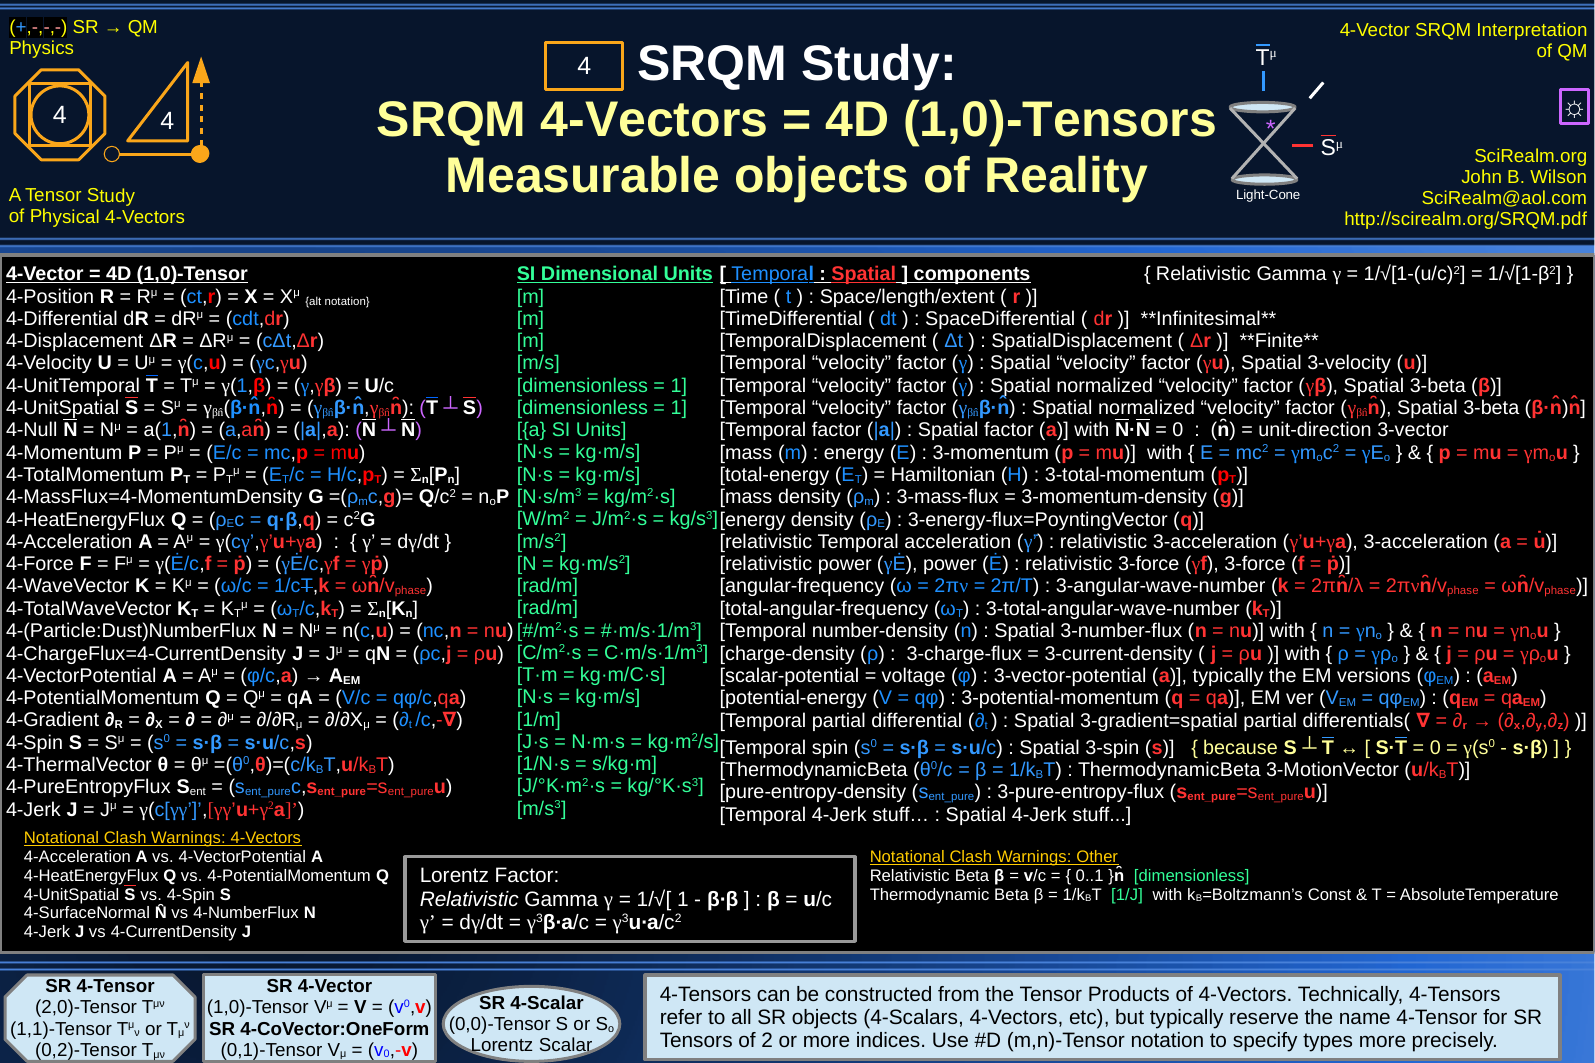

# SRQM Study: SRQM 4-Vectors = 4D (1,0)-Tensors Measurable objects of Reality
(+,-,-,-) SR → QM
Physics
A Tensor Study
of Physical 4-Vectors
4-Vector SRQM Interpretation
of QM
SciRealm.org
John B. Wilson
SciRealm@aol.com
http://scirealm.org/SRQM.pdf
 Tμ
 Sμ
Light-Cone
*
4
4
4
☼
4-Vector = 4D (1,0)-Tensor
4-Position R = Rμ = (ct,r) = X = Xμ {alt notation}
4-Differential dR = dRμ = (cdt,dr)
4-Displacement ΔR = ΔRμ = (cΔt,Δr)
4-Velocity U = Uμ = γ(c,u) = (γc,γu)
4-UnitTemporal T = Tμ = γ(1,β) = (γ,γβ) = U/c
4-UnitSpatial S = Sμ = γβn̂(β·n̂,n̑) = (γβn̂β·n̂,γβn̂n̑): (T ┴ S)
4-Null N = Nμ = a(1,n̑) = (a,an̑) = (|a|,a): (N ┴ N)
4-Momentum P = Pμ = (E/c = mc,p = mu)
4-TotalMomentum PT = PTμ = (ET/c = H/c,pT) = Σn[Pn]
4-MassFlux=4-MomentumDensity G =(ρmc,g)= Q/c2 = noP
4-HeatEnergyFlux Q = (ρEc = q·β,q) = c2G
4-Acceleration A = Aμ = γ(cγ’,γ’u+γa) : { γ’ = dγ/dt }
4-Force F = Fμ = γ(Ė/c,f = ṗ) = (γĖ/c,γf = γṗ)
4-WaveVector K = Kμ = (ω/c = 1/cT,k = ωn̑/vphase)
4-TotalWaveVector KT = KTμ = (ωT/c,kT) = Σn[Kn]
4-(Particle:Dust)NumberFlux N = Nμ = n(c,u) = (nc,n = nu)
4-ChargeFlux=4-CurrentDensity J = Jμ = qN = (ρc,j = ρu)
4-VectorPotential A = Aμ = (φ/c,a) → AEM
4-PotentialMomentum Q = Qμ = qA = (V/c = qφ/c,qa)
4-Gradient ∂R = ∂X = ∂ = ∂μ = ∂/∂Rμ = ∂/∂Xμ = (∂t /c,-∇)
4-Spin S = Sμ = (s0 = s·β = s·u/c,s)
4-ThermalVector θ = θμ =(θ0,θ)=(c/kBT,u/kBT)
4-PureEntropyFlux Sent = (sent_purec,sent_pure=sent_pureu)
4-Jerk J = Jμ = γ(c[γγ’]’,[γγ’u+γ2a]’)
SI Dimensional Units
[m]
[m]
[m]
[m/s]
[dimensionless = 1]
[dimensionless = 1]
[{a} SI Units]
[N·s = kg·m/s]
[N·s = kg·m/s]
[N·s/m3 = kg/m2·s]
[W/m2 = J/m2·s = kg/s3]
[m/s2]
[N = kg·m/s2]
[rad/m]
[rad/m]
[#/m2·s = #·m/s·1/m3]
[C/m2·s = C·m/s·1/m3]
[T·m = kg·m/C·s]
[N·s = kg·m/s]
[1/m]
[J·s = N·m·s = kg·m2/s]
[1/N·s = s/kg·m]
[J/°K·m2·s = kg/°K·s3]
[m/s3]
[ Temporal : Spatial ] components	 { Relativistic Gamma γ = 1/√[1-(u/c)2] = 1/√[1-β2] }
[Time ( t ) : Space/length/extent ( r )]
[TimeDifferential ( dt ) : SpaceDifferential ( dr )] **Infinitesimal**
[TemporalDisplacement ( Δt ) : SpatialDisplacement ( Δr )] **Finite**
[Temporal “velocity” factor (γ) : Spatial “velocity” factor (γu), Spatial 3-velocity (u)]
[Temporal “velocity” factor (γ) : Spatial normalized “velocity” factor (γβ), Spatial 3-beta (β)]
[Temporal “velocity” factor (γβn̂β·n̂) : Spatial normalized “velocity” factor (γβn̂n̑), Spatial 3-beta (β·n̂)n̂]
[Temporal factor (|a|) : Spatial factor (a)] with N·N = 0 : (n̑) = unit-direction 3-vector
[mass (m) : energy (E) : 3-momentum (p = mu)] with { E = mc2 = γmoc2 = γEo } & { p = mu = γmou }
[total-energy (ET) = Hamiltonian (H) : 3-total-momentum (pT)]
[mass density (ρm) : 3-mass-flux = 3-momentum-density (g)]
[energy density (ρE) : 3-energy-flux=PoyntingVector (q)]
[relativistic Temporal acceleration (γ’̇) : relativistic 3-acceleration (γ’u+γa), 3-acceleration (a = u̇)]
[relativistic power (γĖ), power (Ė) : relativistic 3-force (γf), 3-force (f = ṗ)]
[angular-frequency (ω = 2πν = 2π/T) : 3-angular-wave-number (k = 2πn̑/λ = 2πνn̑/vphase = ωn̑/vphase)]
[total-angular-frequency (ωT) : 3-total-angular-wave-number (kT)]
[Temporal number-density (n) : Spatial 3-number-flux (n = nu)] with { n = γno } & { n = nu = γnou }
[charge-density (ρ) : 3-charge-flux = 3-current-density ( j = ρu )] with { ρ = γρo } & { j = ρu = γρou }
[scalar-potential = voltage (φ) : 3-vector-potential (a)], typically the EM versions (φEM) : (aEM)
[potential-energy (V = qφ) : 3-potential-momentum (q = qa)], EM ver (VEM = qφEM) : (qEM = qaEM)
[Temporal partial differential (∂t ) : Spatial 3-gradient=spatial partial differentials( ∇ = ∂r → (∂x,∂y,∂z) )]
[Temporal spin (s0 = s·β = s·u/c) : Spatial 3-spin (s)] { because S ┴ T ↔ [ S·T = 0 = γ(s0 - s·β) ] }
[ThermodynamicBeta (θ0/c = β = 1/kBT) : ThermodynamicBeta 3-MotionVector (u/kBT)]
[pure-entropy-density (sent_pure) : 3-pure-entropy-flux (sent_pure=sent_pureu)]
[Temporal 4-Jerk stuff… : Spatial 4-Jerk stuff...]
Notational Clash Warnings: 4-Vectors
4-Acceleration A vs. 4-VectorPotential A
4-HeatEnergyFlux Q vs. 4-PotentialMomentum Q
4-UnitSpatial S vs. 4-Spin S
4-SurfaceNormal N̑ vs 4-NumberFlux N
4-Jerk J vs 4-CurrentDensity J
Notational Clash Warnings: Other
Relativistic Beta β = v/c = { 0..1 }n̑ [dimensionless]
Thermodynamic Beta β = 1/kBT [1/J] with kB=Boltzmann’s Const & T = AbsoluteTemperature
Lorentz Factor:
Relativistic Gamma γ = 1/√[ 1 - β∙β ] : β = u/c
γ’ = dγ/dt = γ3β∙a/c = γ3u∙a/c2
SR 4-Tensor
(2,0)-Tensor Tμν
(1,1)-Tensor Tμν or Tμν
(0,2)-Tensor Tμν
SR 4-Vector
(1,0)-Tensor Vμ = V = (v0,v)
SR 4-CoVector:OneForm
(0,1)-Tensor Vμ = (v0,-v)
4-Tensors can be constructed from the Tensor Products of 4-Vectors. Technically, 4-Tensors refer to all SR objects (4-Scalars, 4-Vectors, etc), but typically reserve the name 4-Tensor for SR Tensors of 2 or more indices. Use #D (m,n)-Tensor notation to specify types more precisely.
SR 4-Scalar
(0,0)-Tensor S or So
Lorentz Scalar